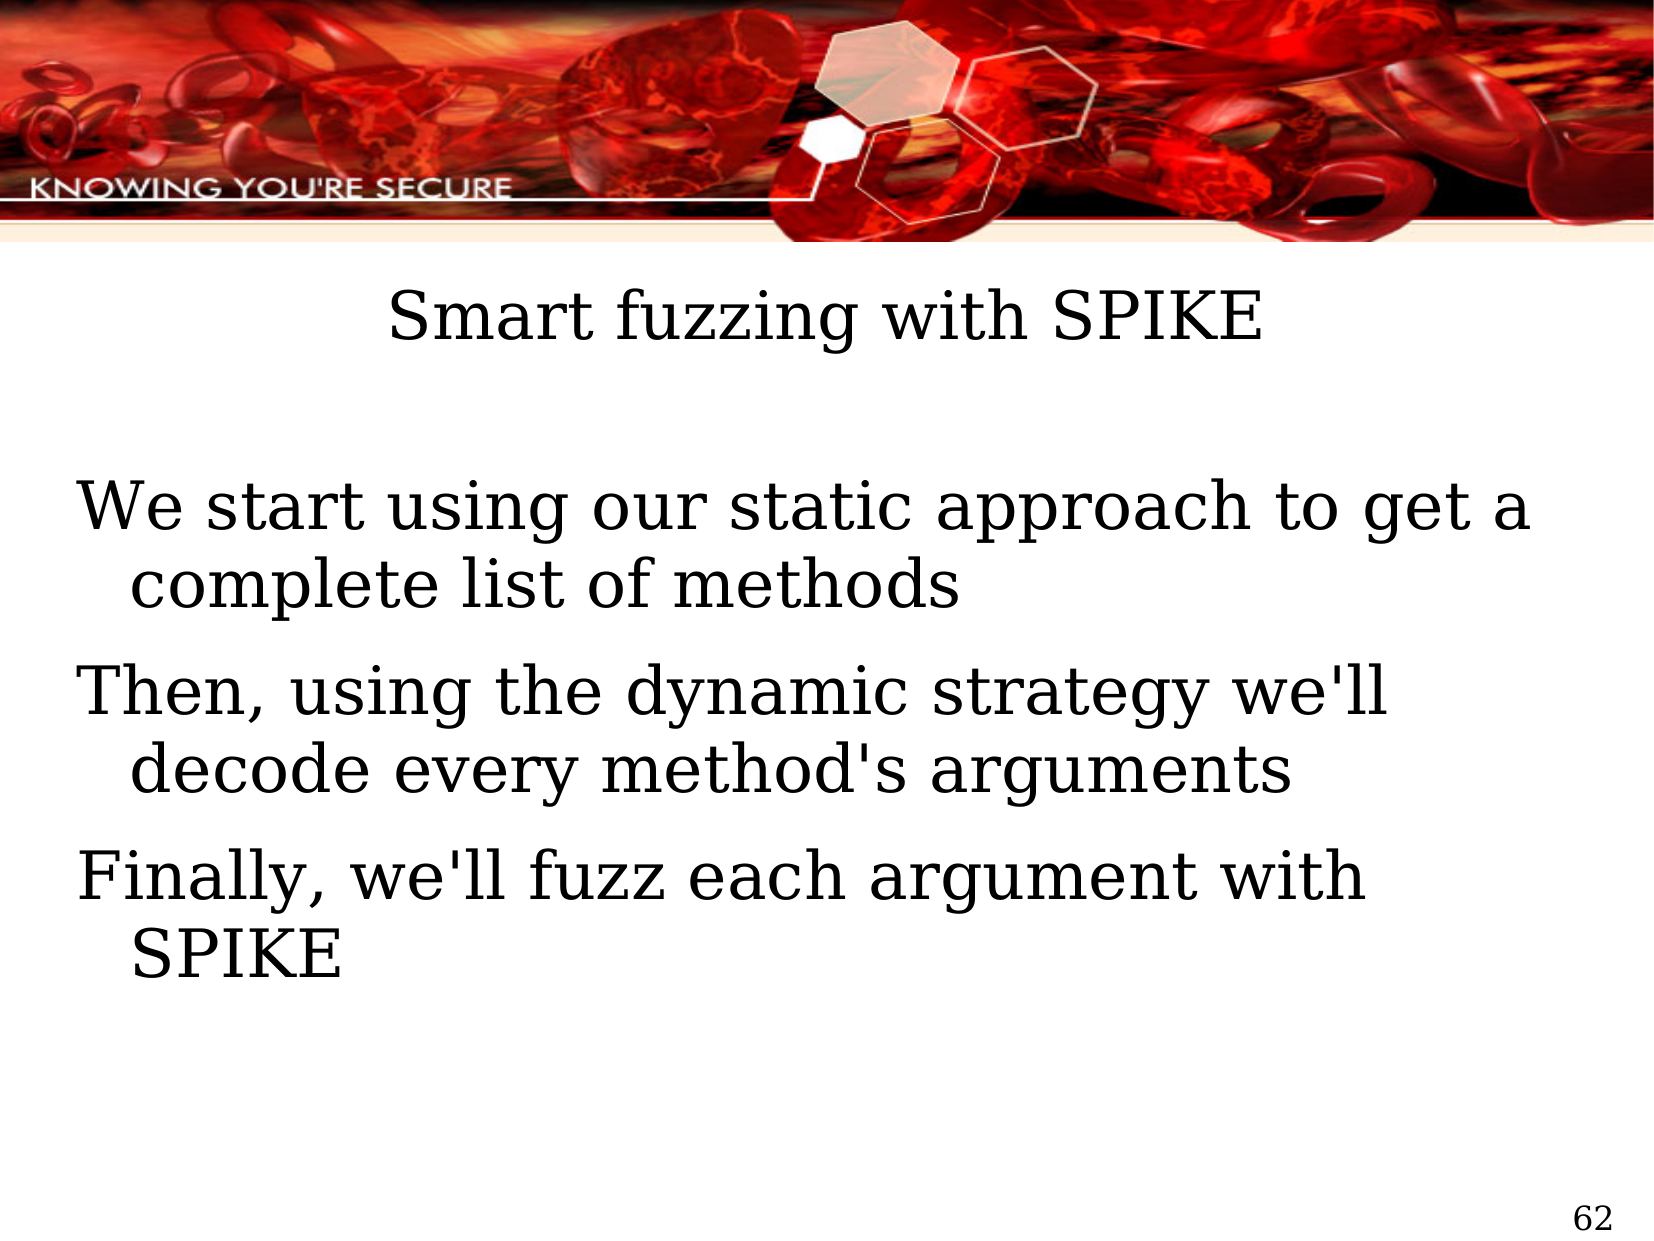

# Smart fuzzing with SPIKE
We start using our static approach to get a complete list of methods
Then, using the dynamic strategy we'll decode every method's arguments
Finally, we'll fuzz each argument with SPIKE